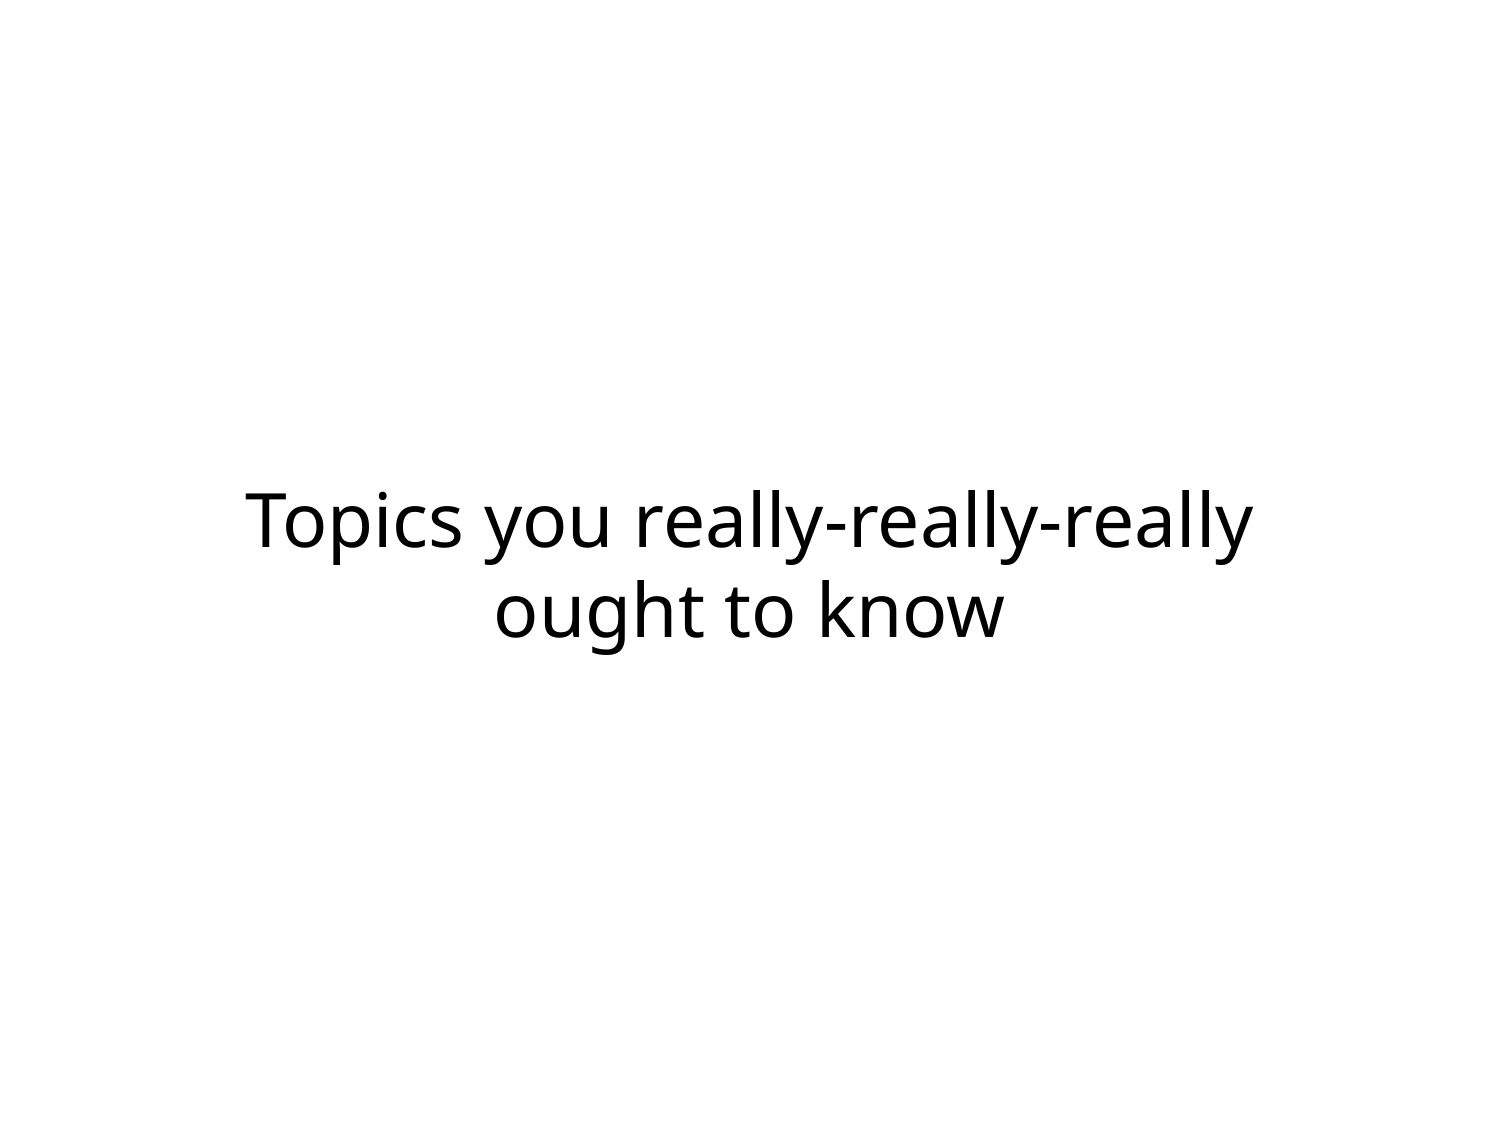

# Topics you really-really-really ought to know